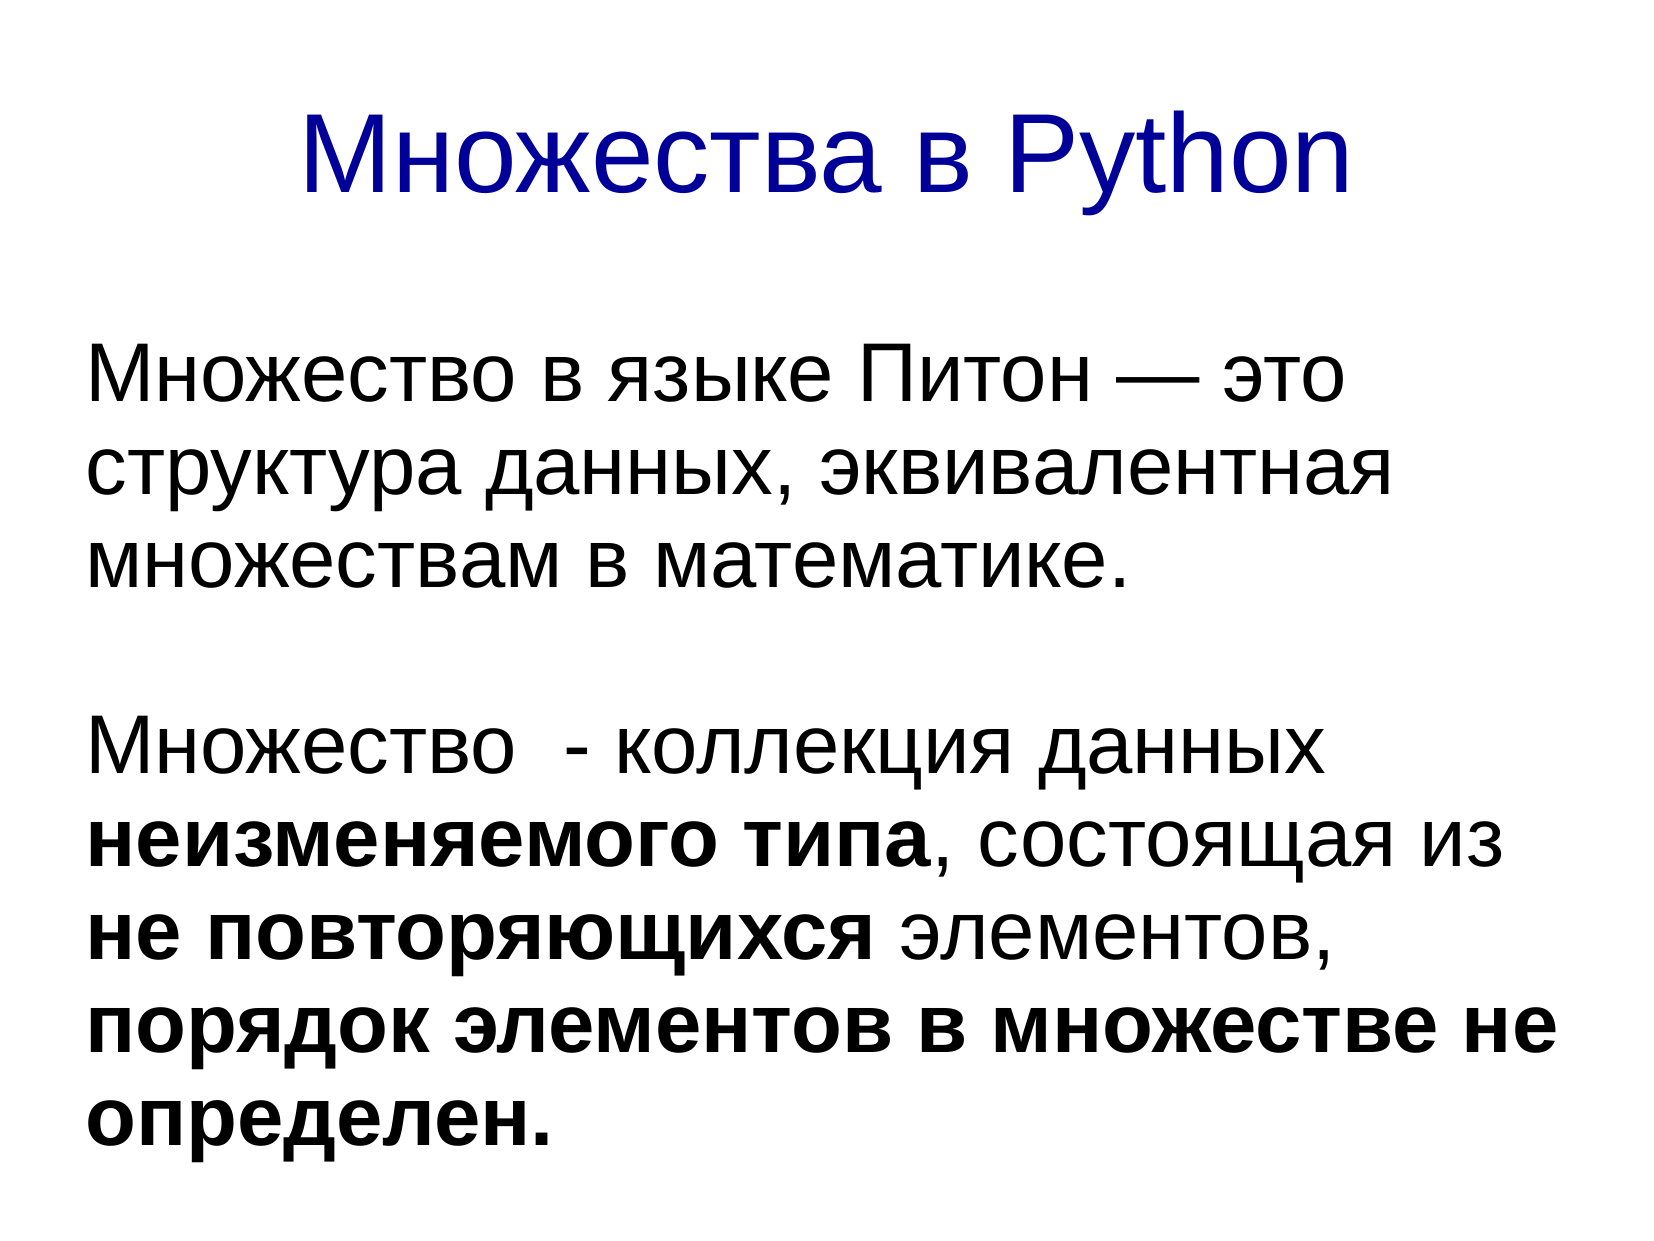

# Множества в Python
Множество в языке Питон — это структура данных, эквивалентная множествам в математике.
Множество - коллекция данных неизменяемого типа, состоящая из не повторяющихся элементов, порядок элементов в множестве не определен.